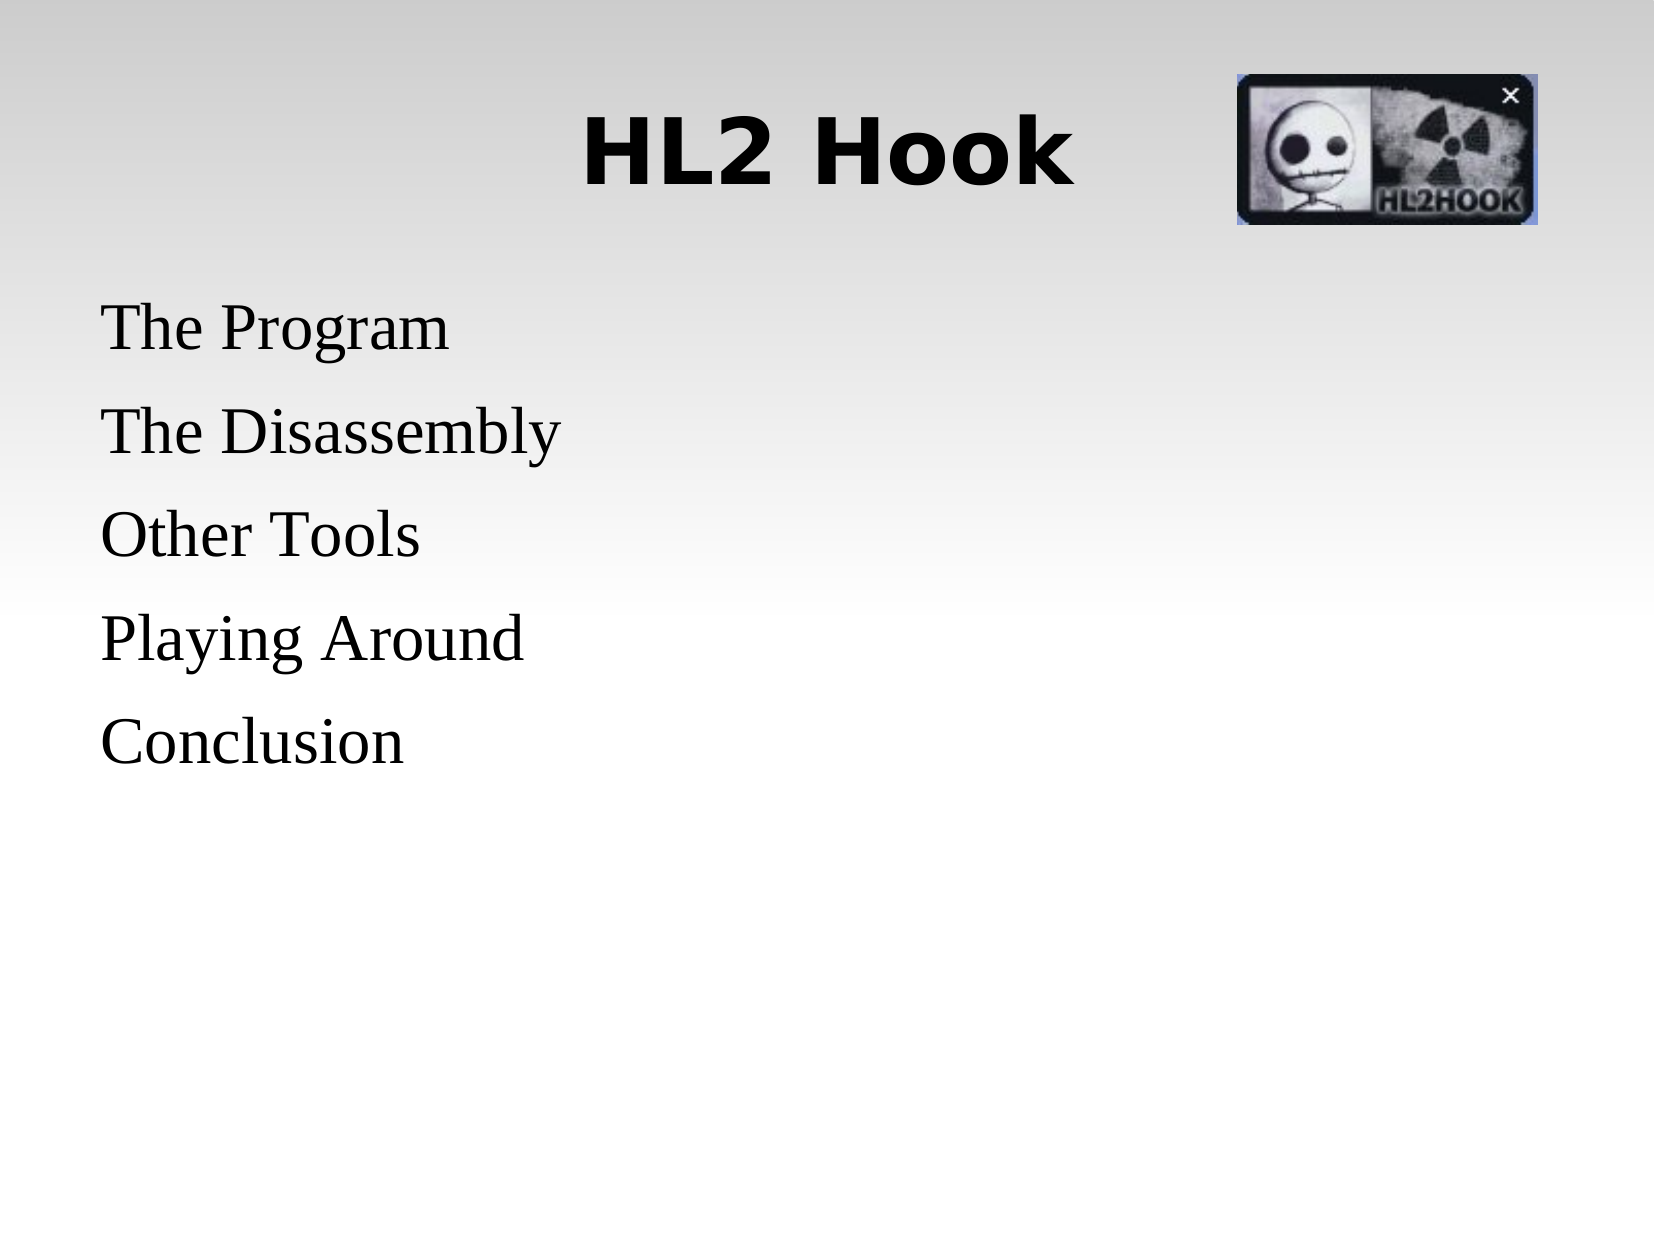

# HL2 Hook
The Program
The Disassembly
Other Tools
Playing Around
Conclusion